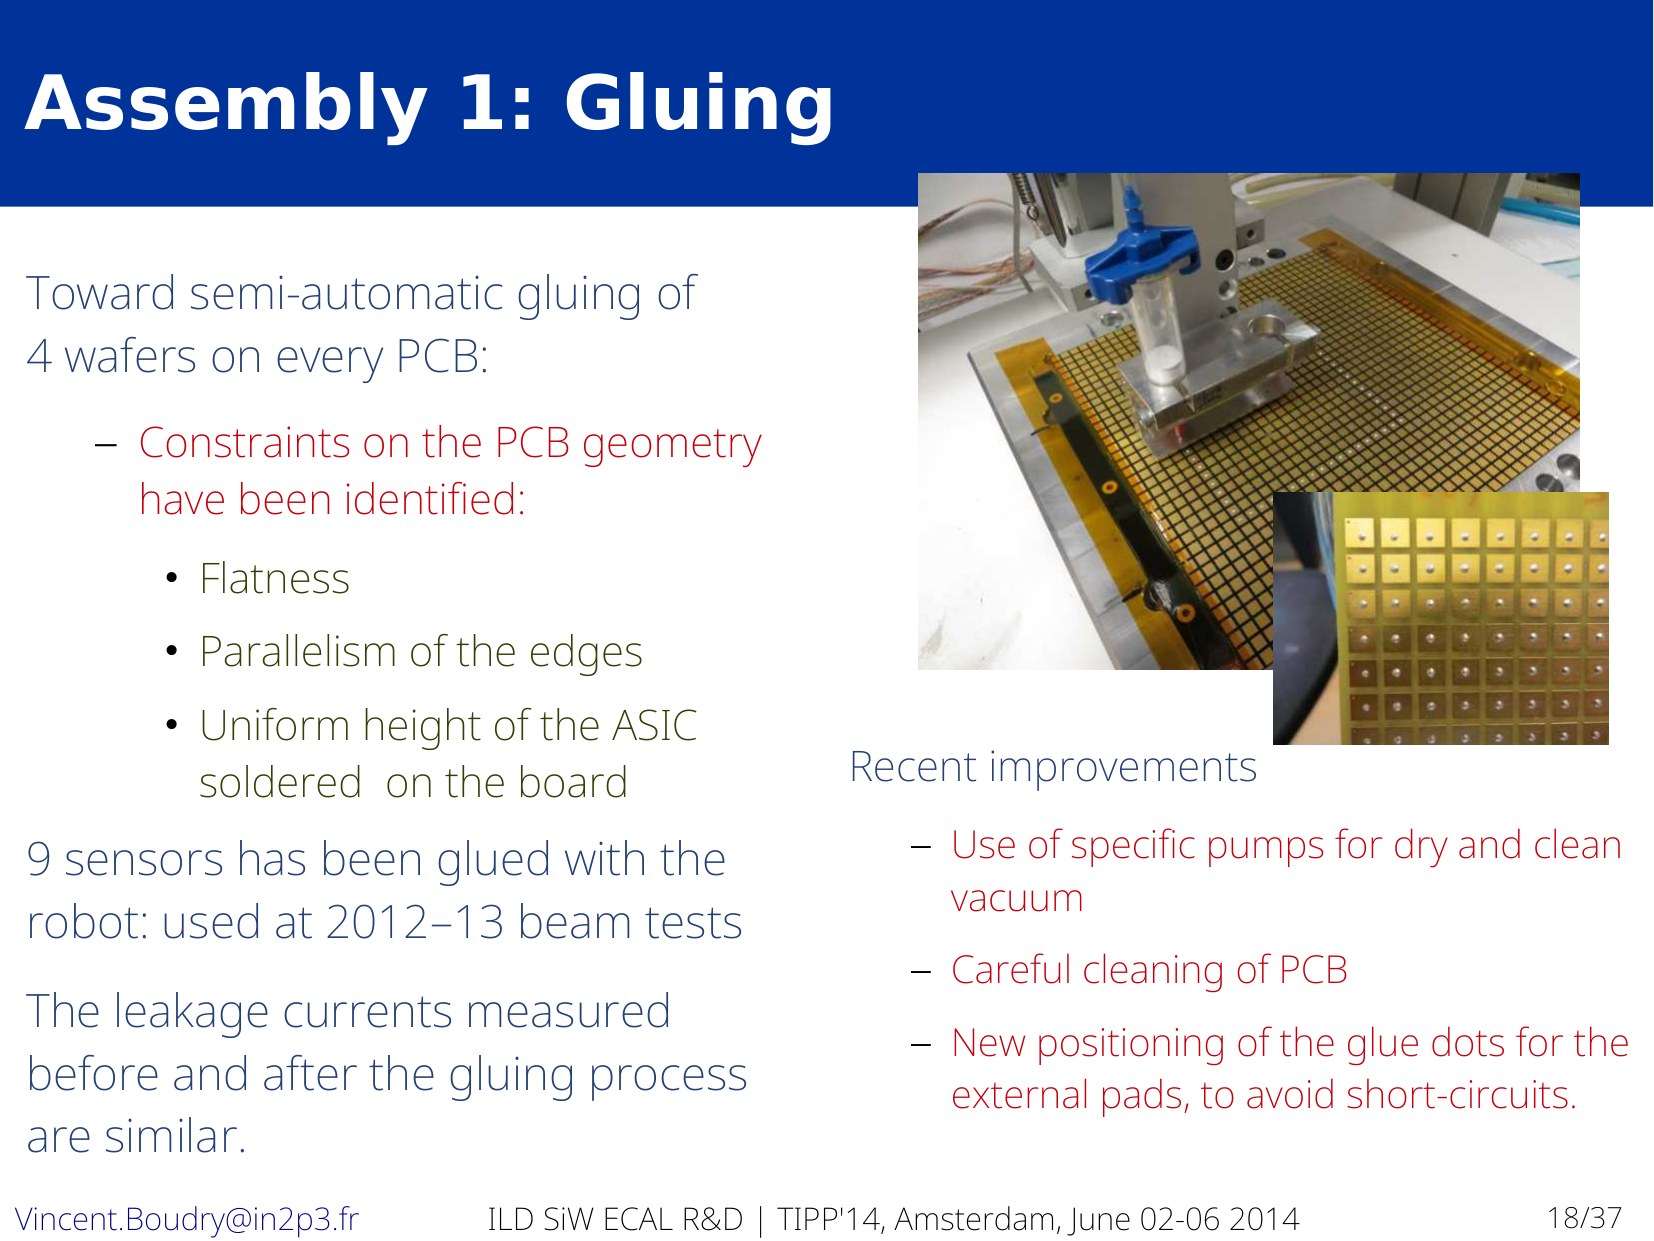

# Assembly 1: Gluing
Toward semi-automatic gluing of
4 wafers on every PCB:
Constraints on the PCB geometry have been identified:
Flatness
Parallelism of the edges
Uniform height of the ASIC soldered on the board
9 sensors has been glued with the robot: used at 2012–13 beam tests
The leakage currents measured before and after the gluing process are similar.
Recent improvements
Use of specific pumps for dry and clean vacuum
Careful cleaning of PCB
New positioning of the glue dots for the external pads, to avoid short-circuits.
ILD SiW ECAL R&D | TIPP'14, Amsterdam, June 02-06 2014
18